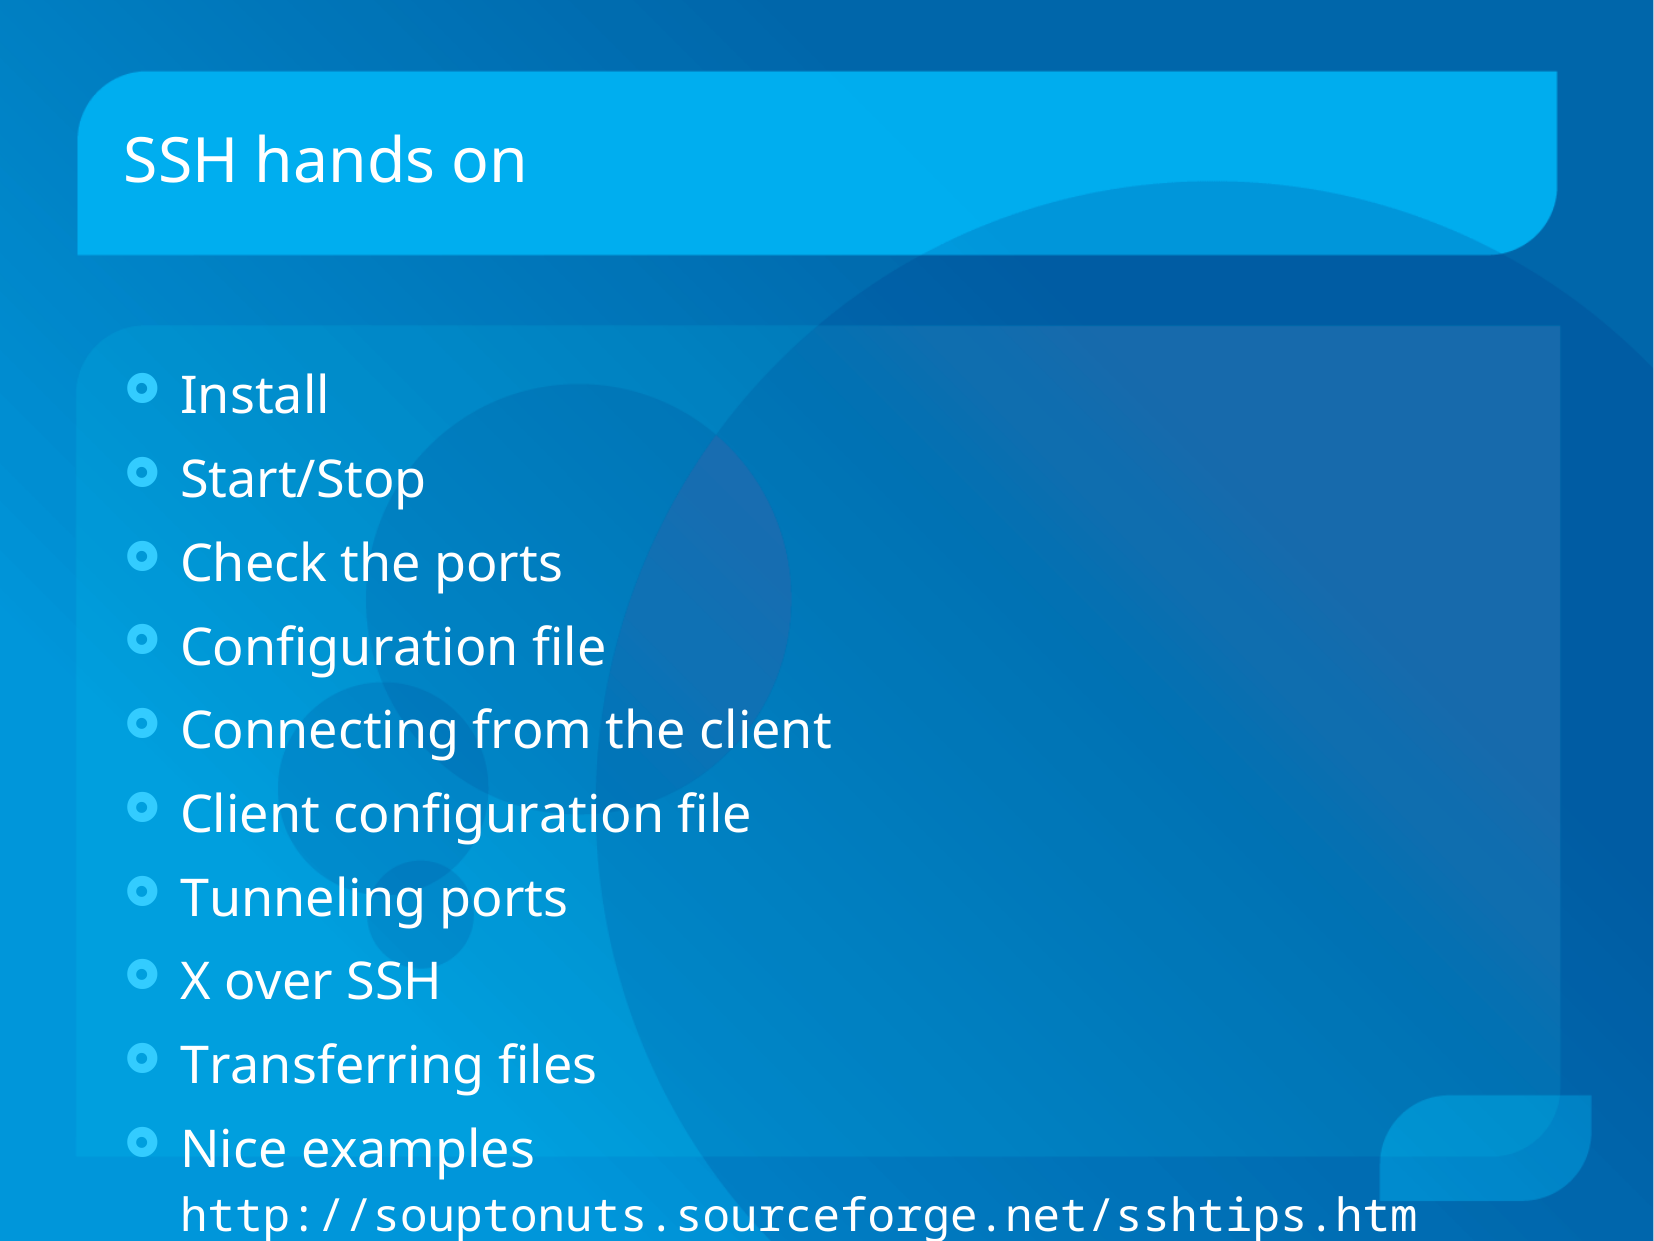

# SSH hands on
Install
Start/Stop
Check the ports
Configuration file
Connecting from the client
Client configuration file
Tunneling ports
X over SSH
Transferring files
Nice examples
http://souptonuts.sourceforge.net/sshtips.htm